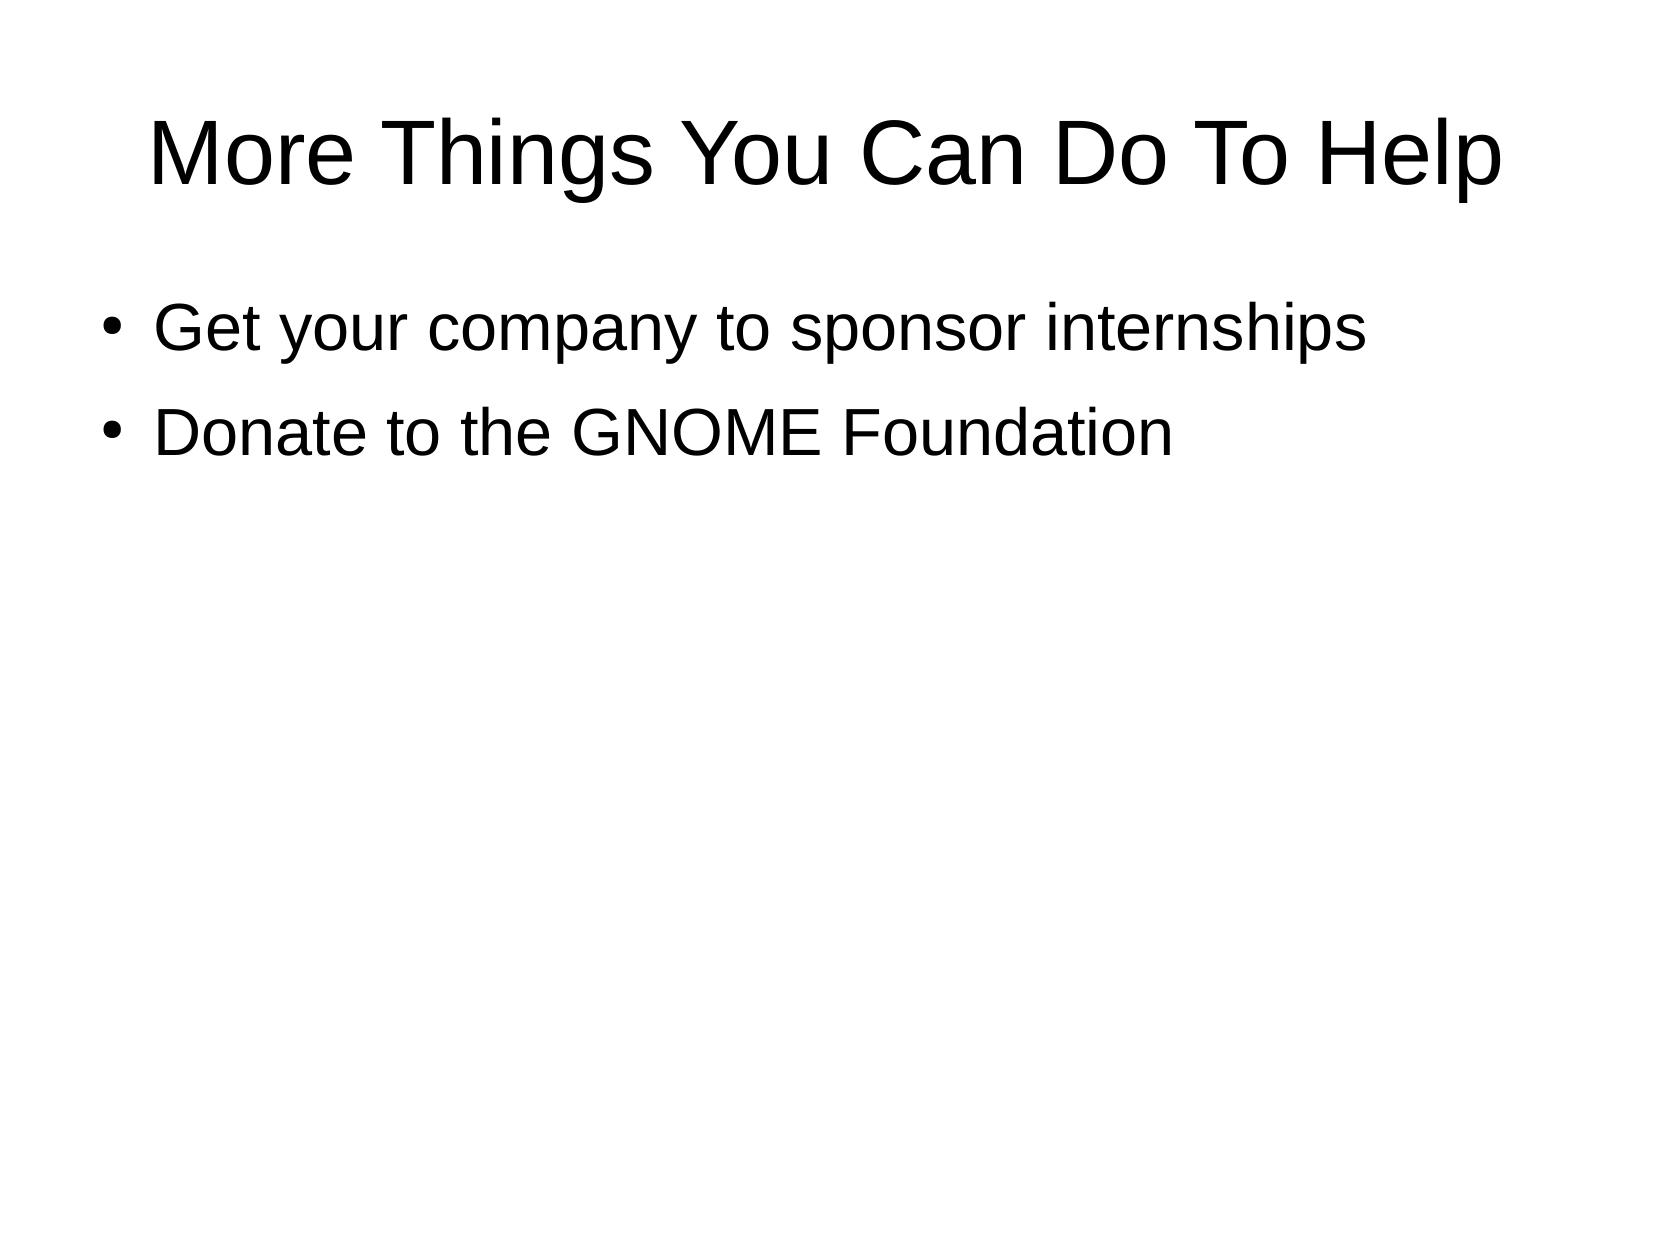

# More Things You Can Do To Help
Get your company to sponsor internships
Donate to the GNOME Foundation